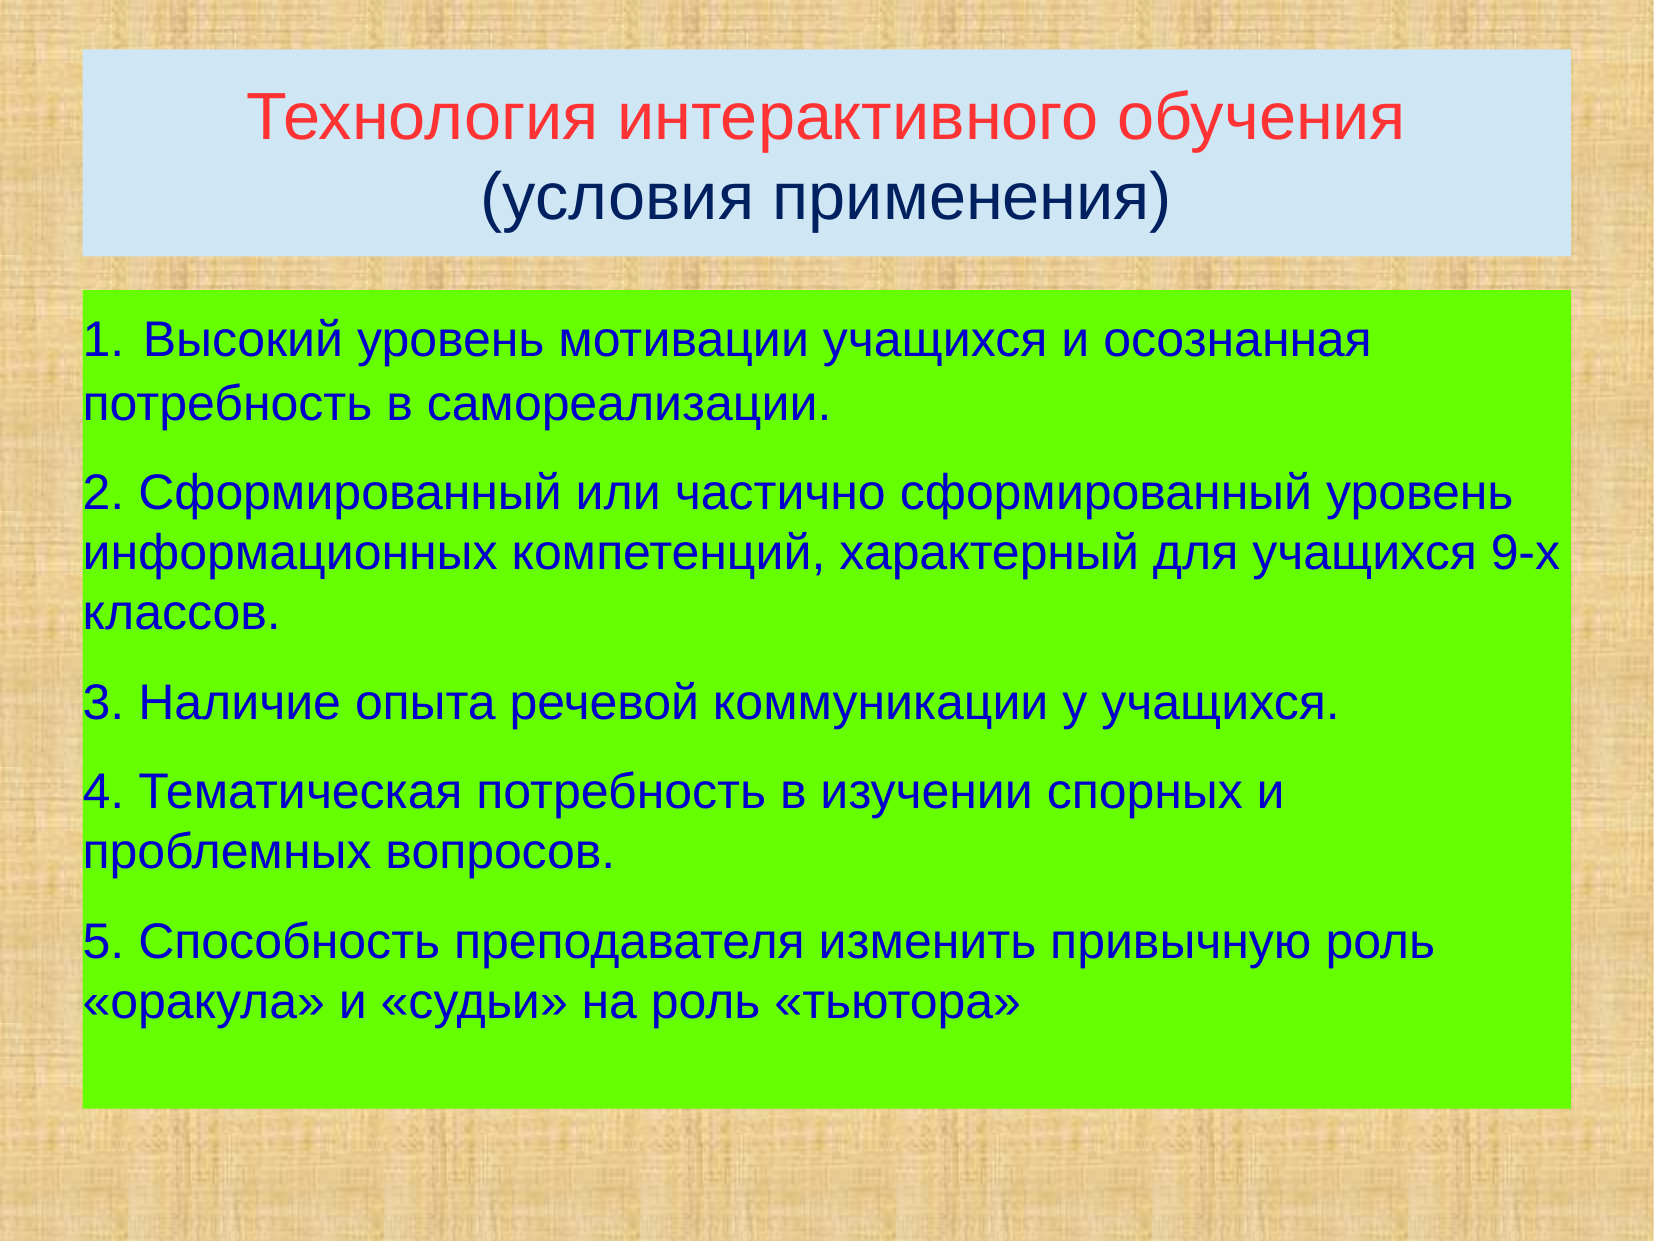

# Технология интерактивного обучения (условия применения)
1. Высокий уровень мотивации учащихся и осознанная потребность в самореализации.
2. Сформированный или частично сформированный уровень информационных компетенций, характерный для учащихся 9-х классов.
3. Наличие опыта речевой коммуникации у учащихся.
4. Тематическая потребность в изучении спорных и проблемных вопросов.
5. Способность преподавателя изменить привычную роль «оракула» и «судьи» на роль «тьютора»